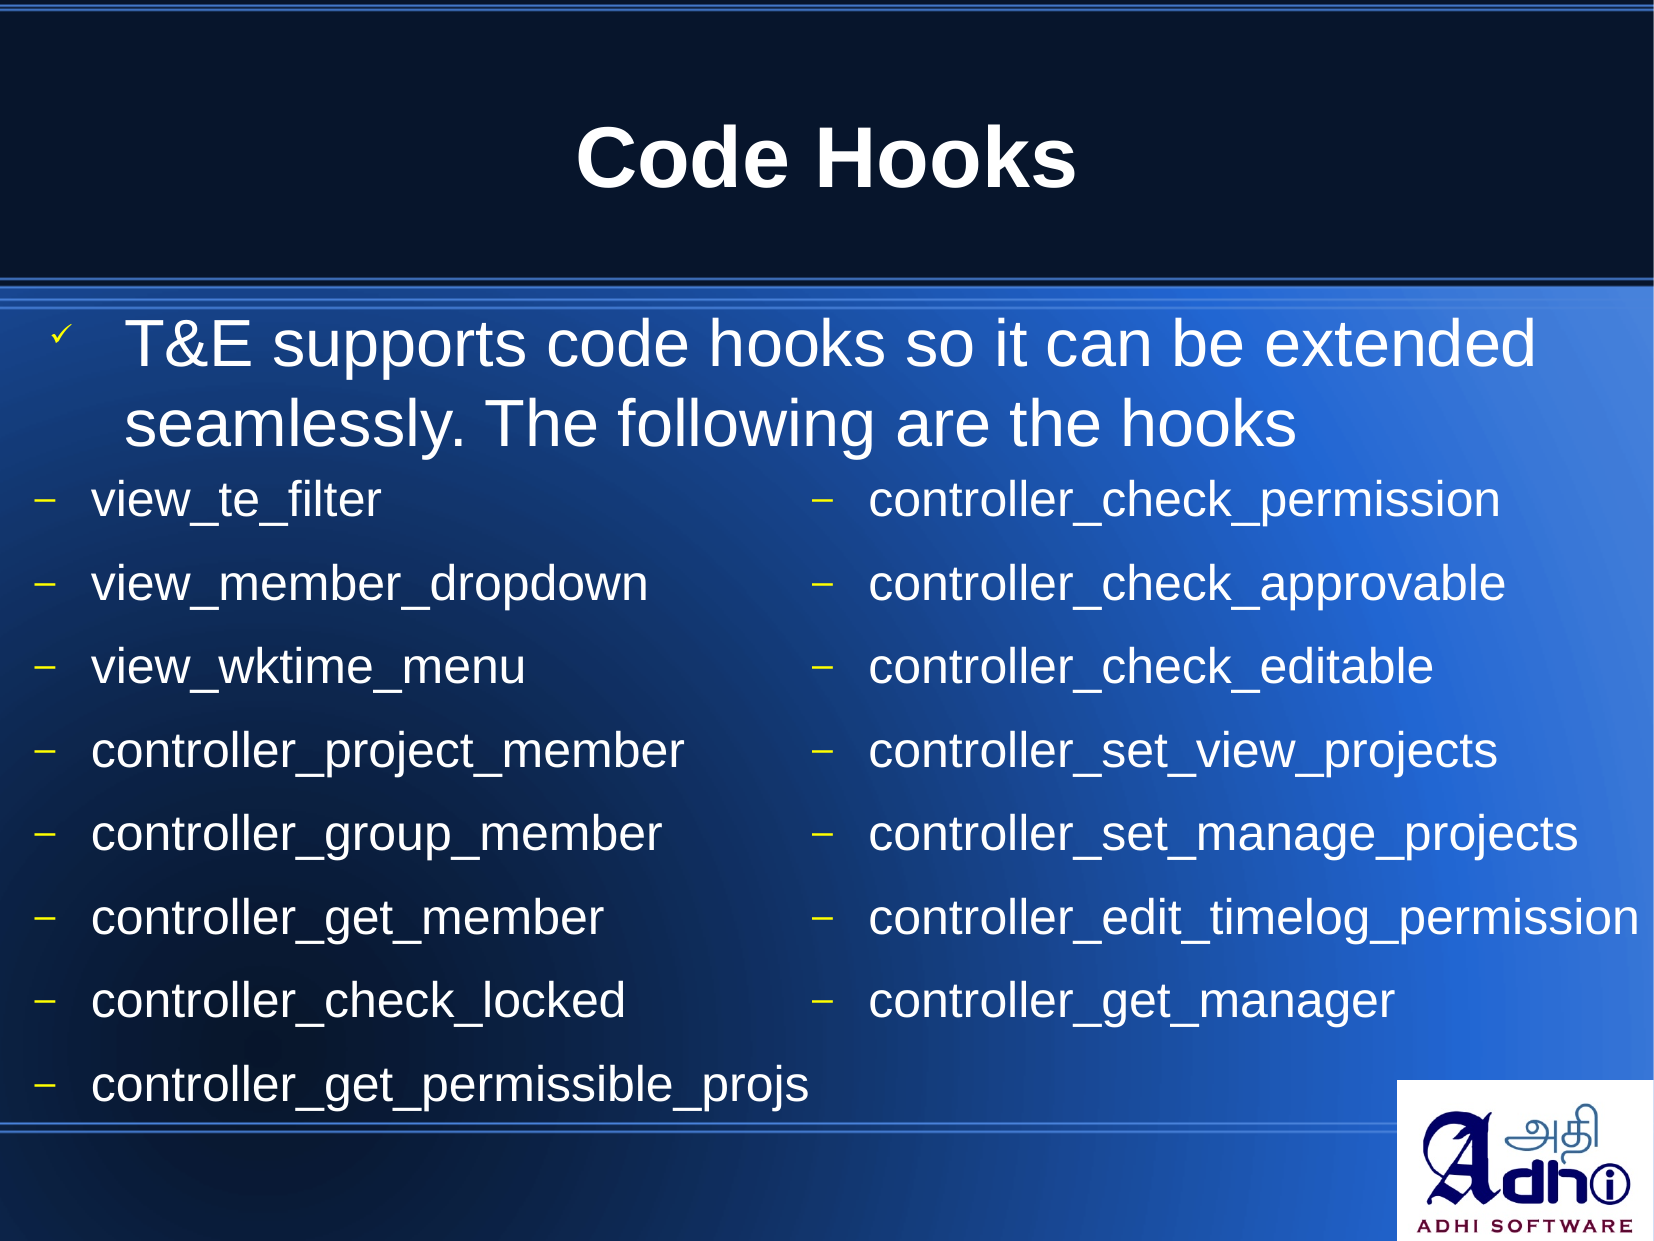

# Code Hooks
T&E supports code hooks so it can be extended seamlessly. The following are the hooks
view_te_filter
view_member_dropdown
view_wktime_menu
controller_project_member
controller_group_member
controller_get_member
controller_check_locked
controller_get_permissible_projs
controller_check_permission
controller_check_approvable
controller_check_editable
controller_set_view_projects
controller_set_manage_projects
controller_edit_timelog_permission
controller_get_manager